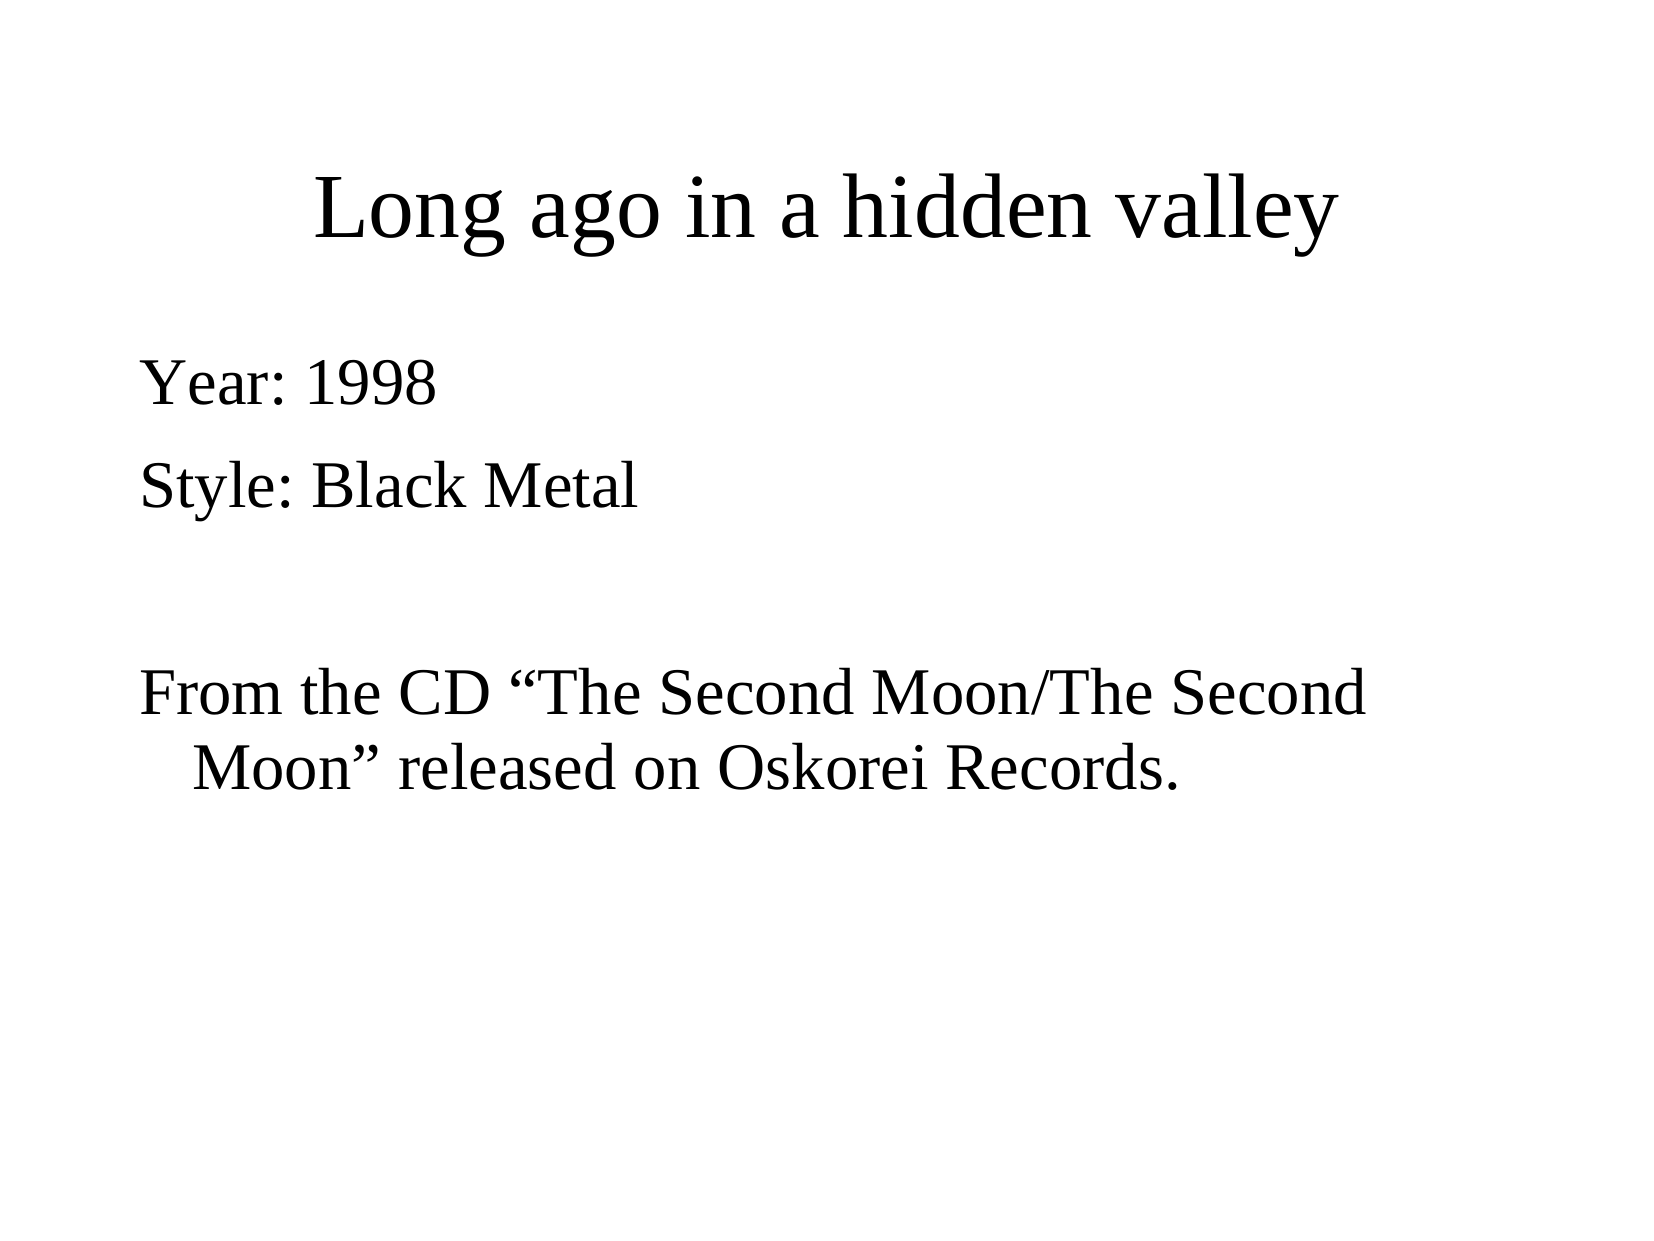

# Long ago in a hidden valley
Year: 1998
Style: Black Metal
From the CD “The Second Moon/The Second Moon” released on Oskorei Records.